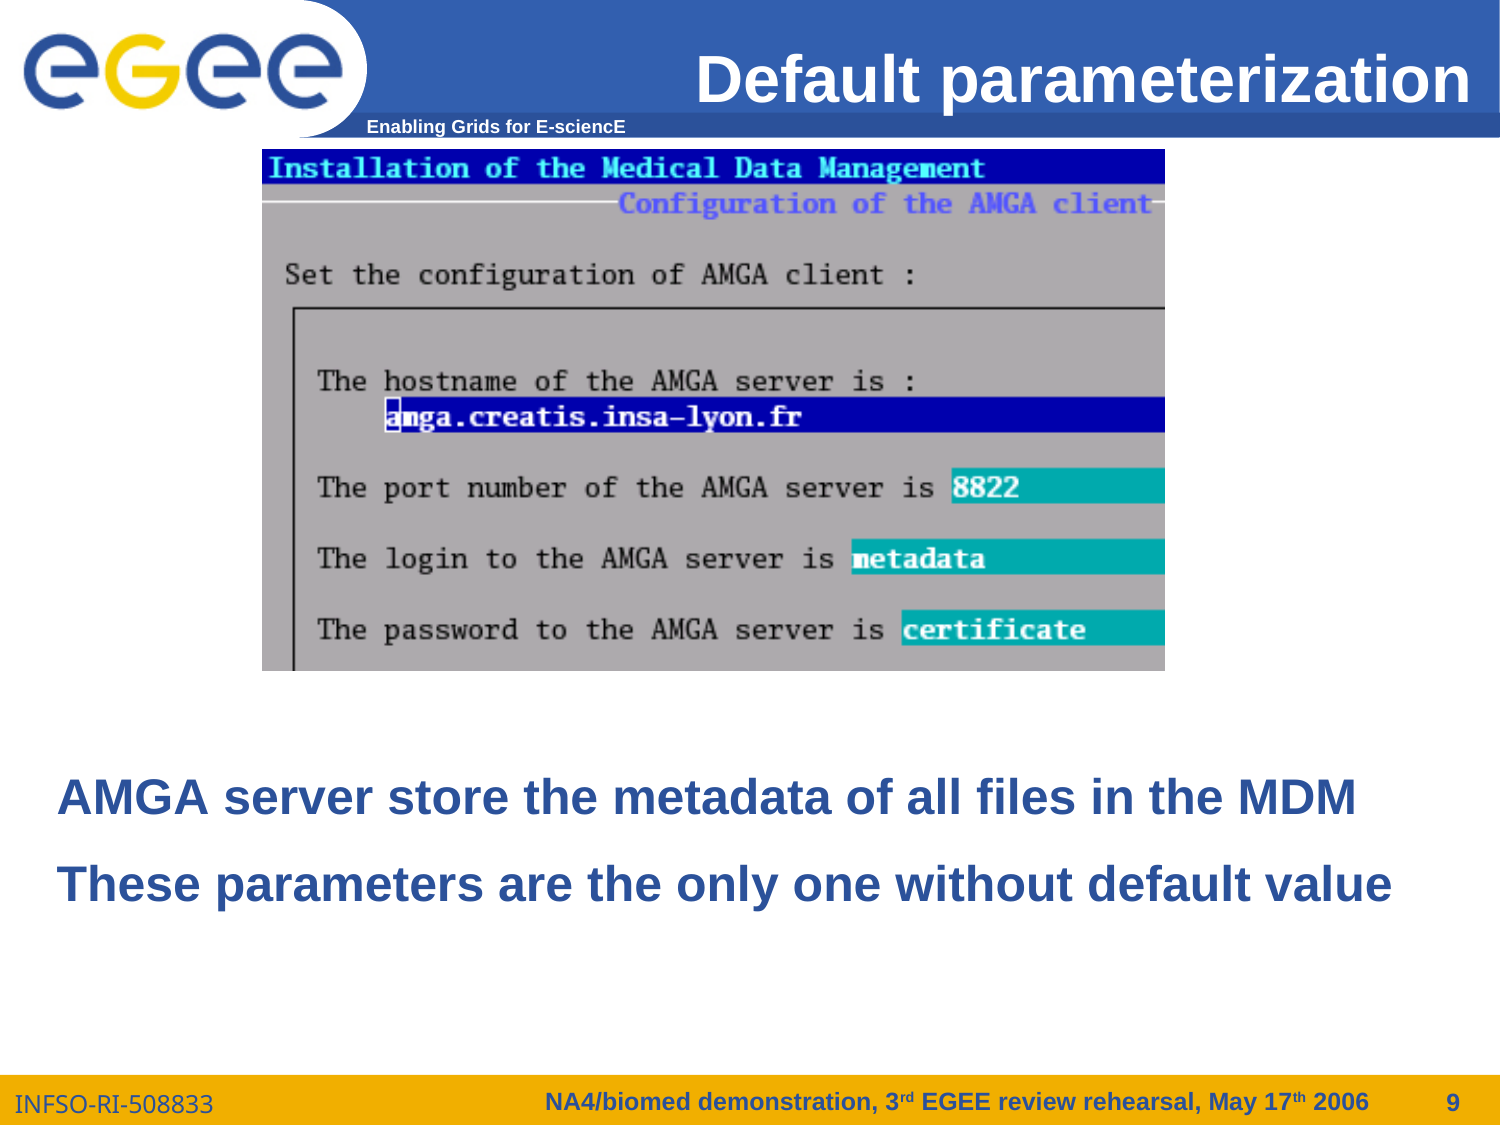

# Default parameterization
AMGA server store the metadata of all files in the MDM
These parameters are the only one without default value